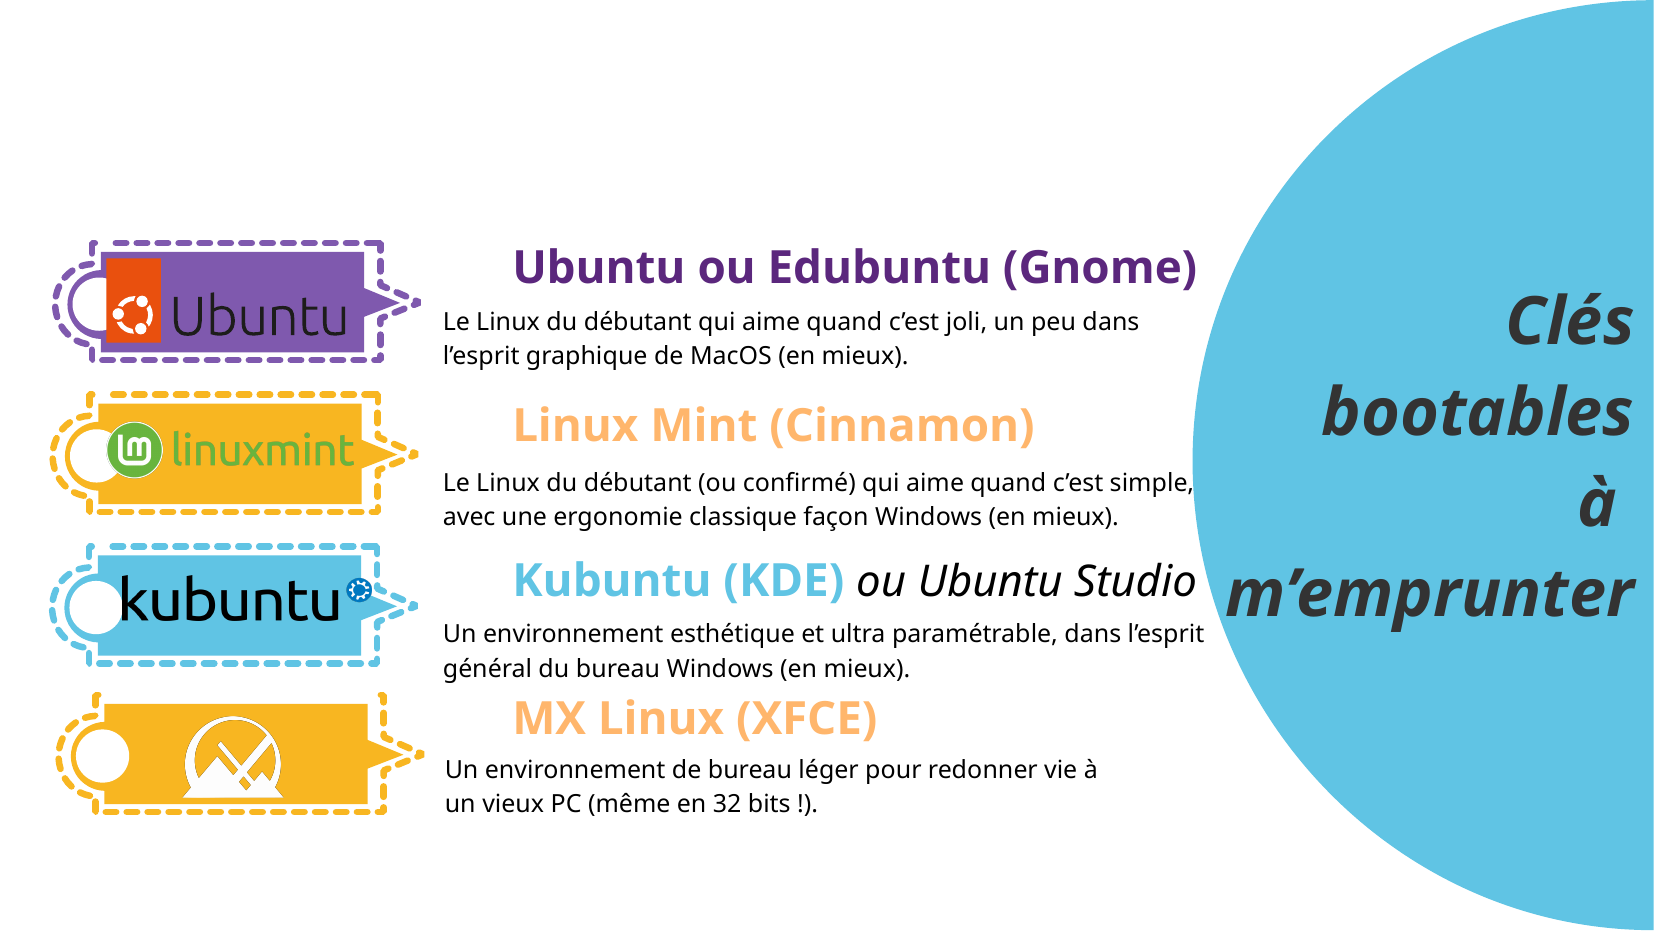

# Ubuntu ou Edubuntu (Gnome)
Clés bootables
à
m’emprunter
Le Linux du débutant qui aime quand c’est joli, un peu dans l’esprit graphique de MacOS (en mieux).
Linux Mint (Cinnamon)
Le Linux du débutant (ou confirmé) qui aime quand c’est simple, avec une ergonomie classique façon Windows (en mieux).
Kubuntu (KDE) ou Ubuntu Studio
Un environnement esthétique et ultra paramétrable, dans l’esprit général du bureau Windows (en mieux).
MX Linux (XFCE)
Un environnement de bureau léger pour redonner vie à un vieux PC (même en 32 bits !).